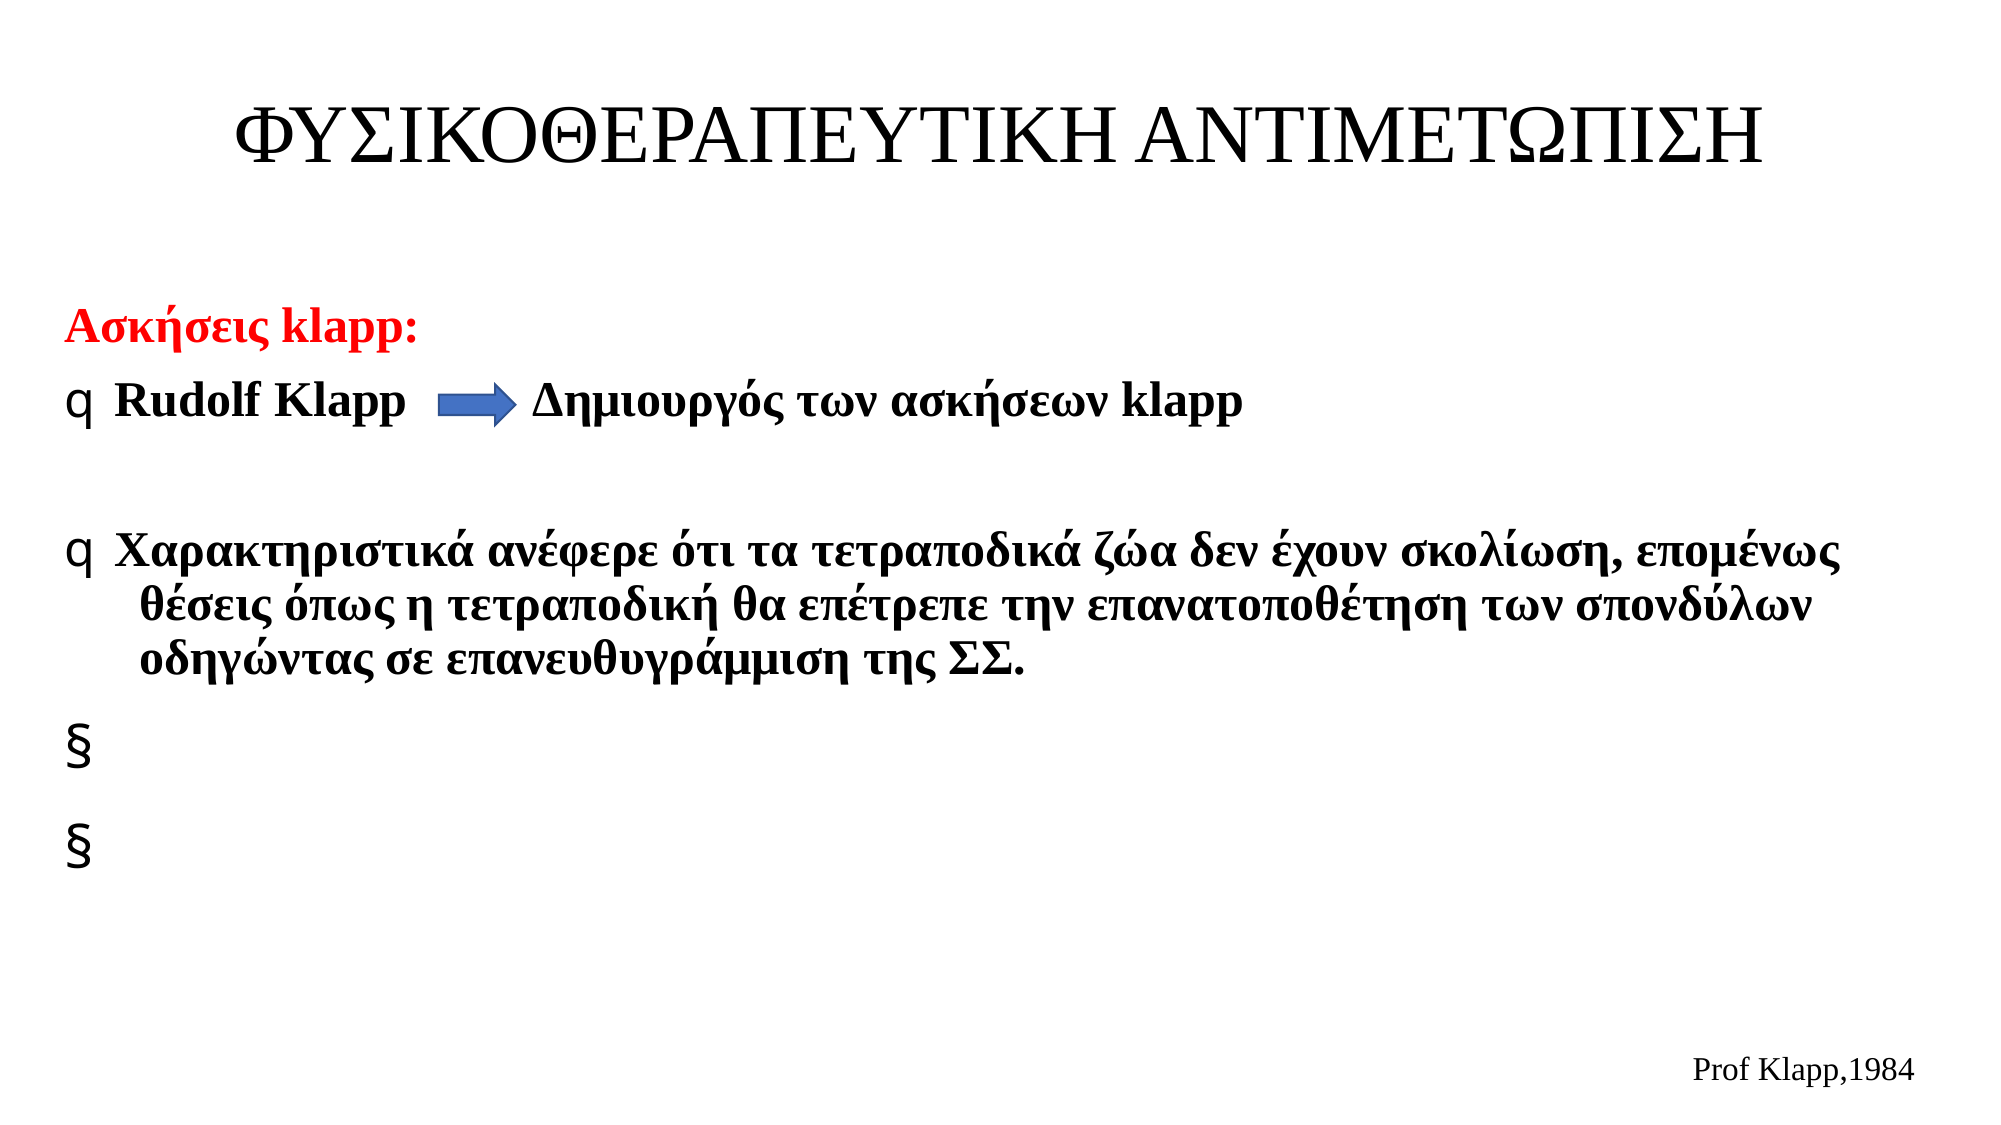

# ΦΥΣΙΚΟΘΕΡΑΠΕΥΤΙΚΗ ΑΝΤΙΜΕΤΩΠΙΣΗ
Ασκήσεις klapp:
 Rudolf Klapp Δημιουργός των ασκήσεων klapp
 Χαρακτηριστικά ανέφερε ότι τα τετραποδικά ζώα δεν έχουν σκολίωση, επομένως θέσεις όπως η τετραποδική θα επέτρεπε την επανατοποθέτηση των σπονδύλων οδηγώντας σε επανευθυγράμμιση της ΣΣ.
 Prof Klapp,1984